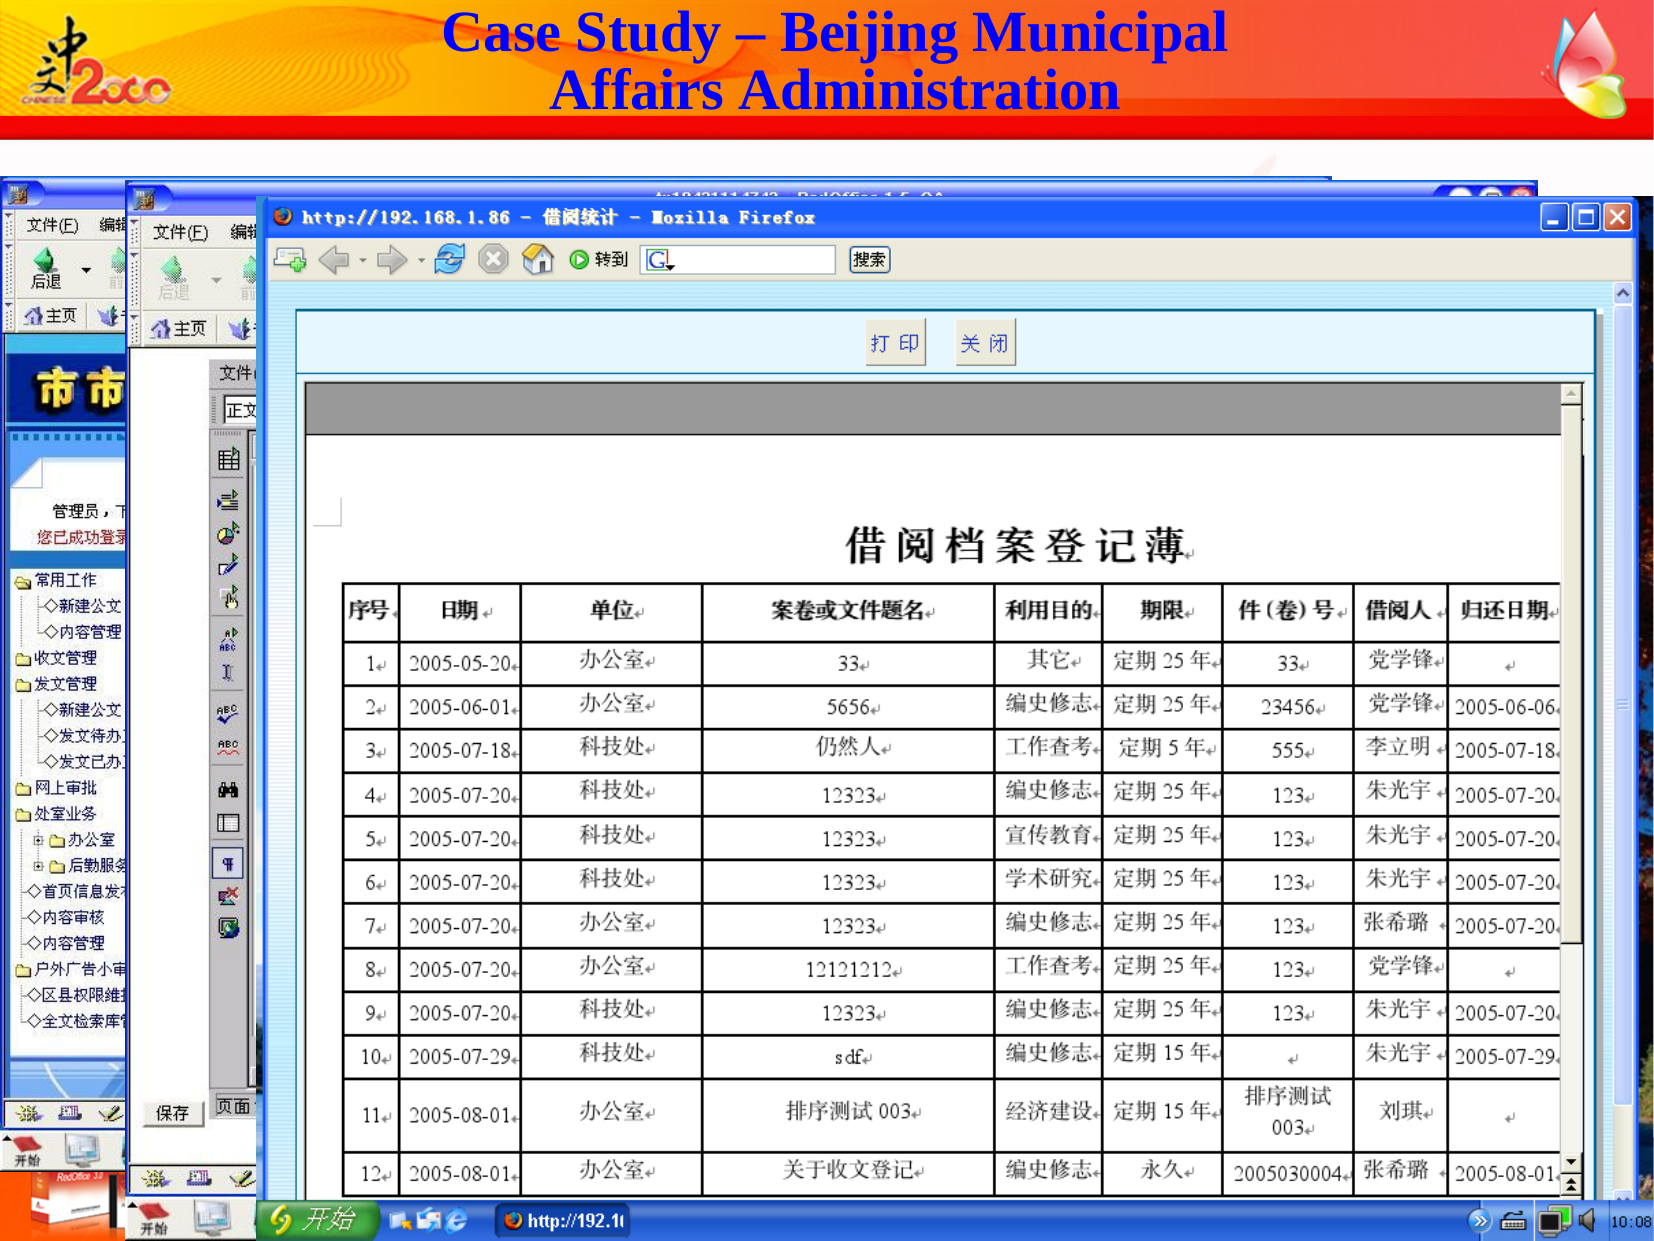

Case Study – Beijing Municipal Affairs Administration